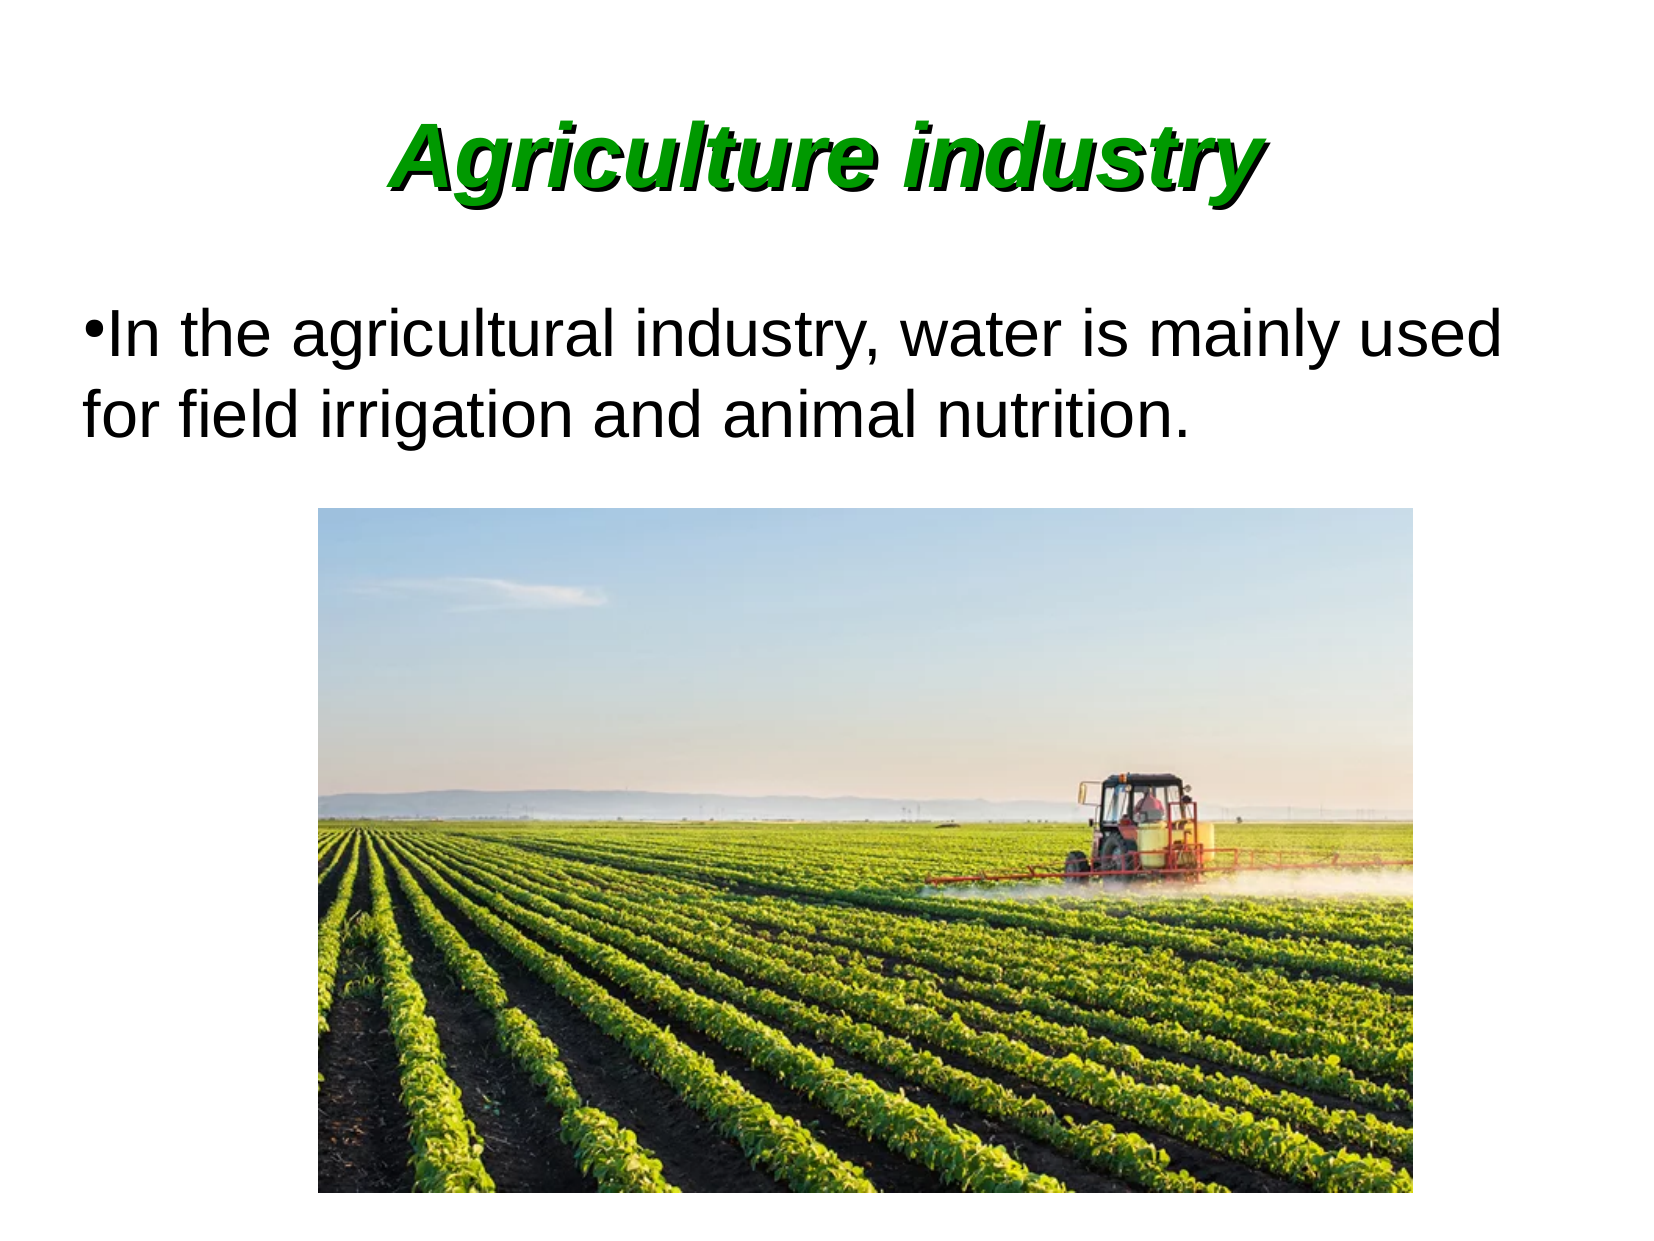

# Agriculture industry
In the agricultural industry, water is mainly used for field irrigation and animal nutrition.